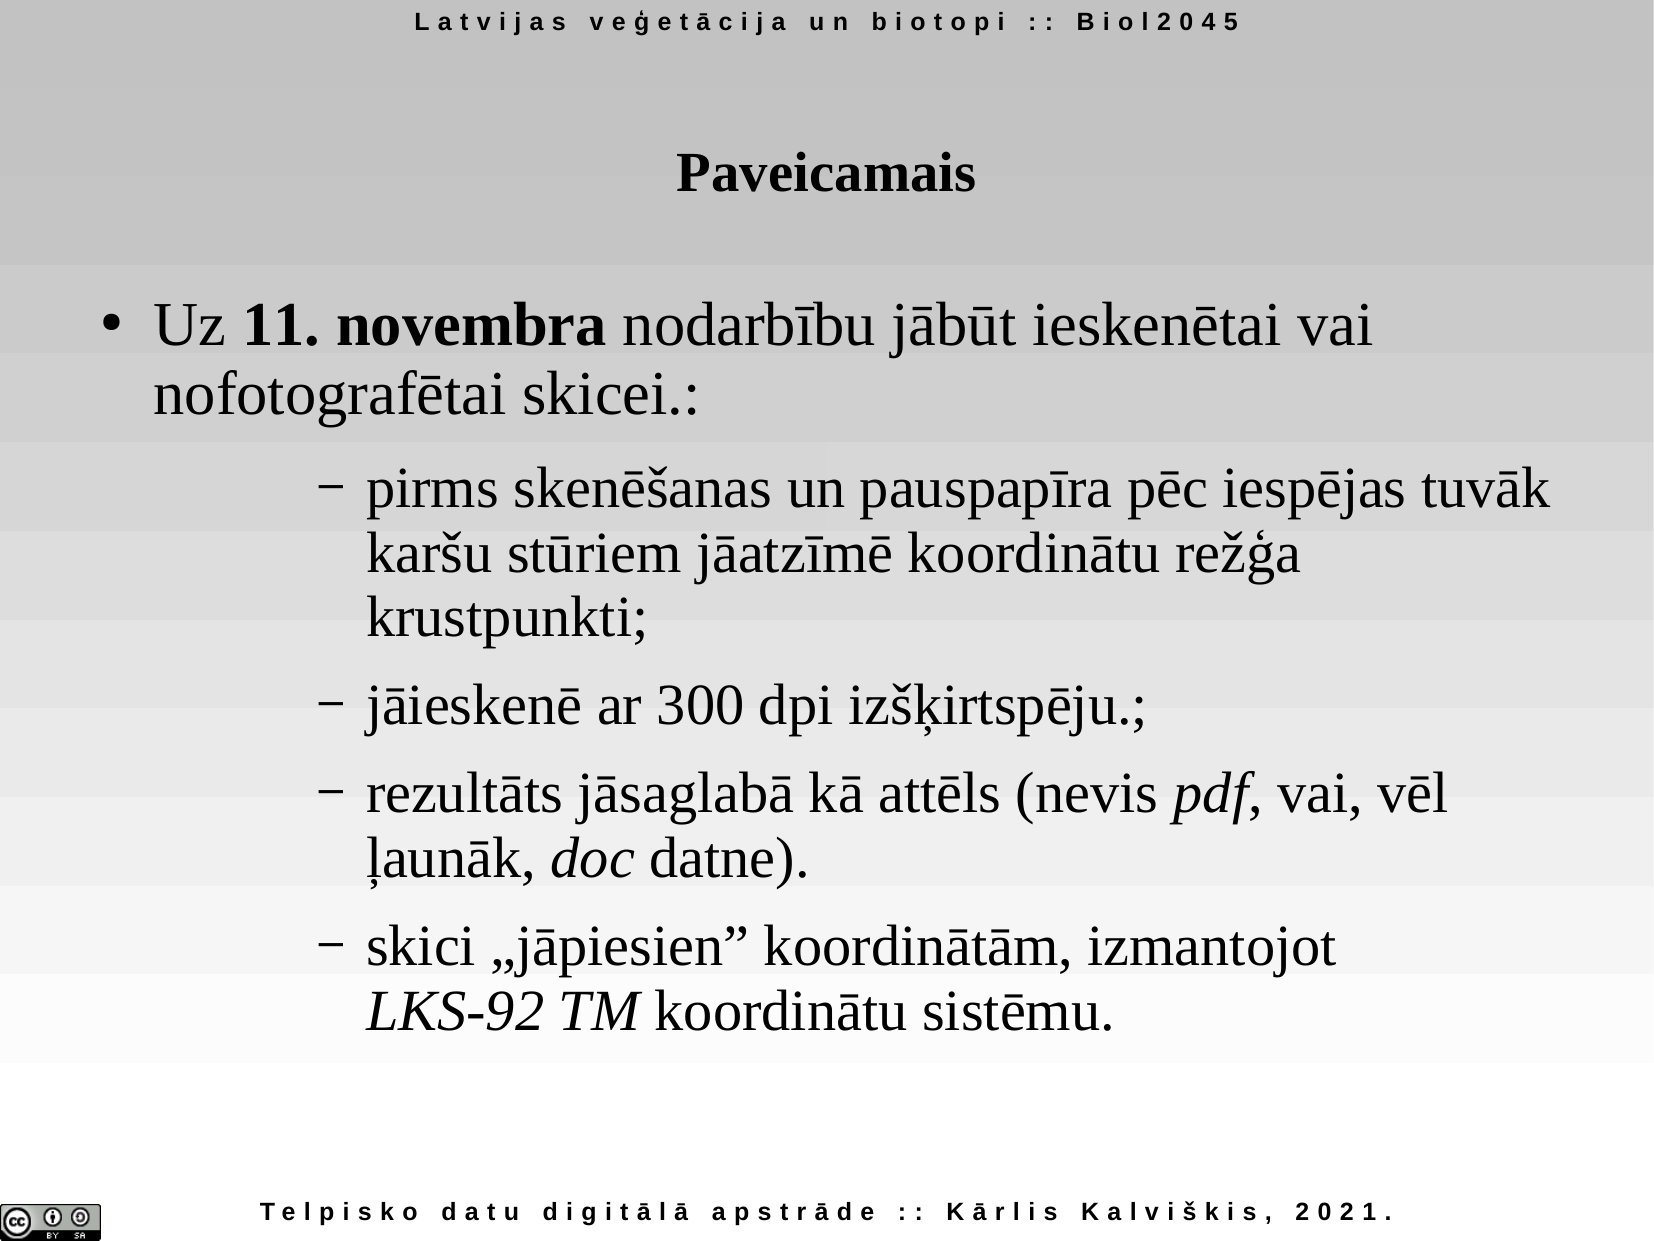

# Paveicamais
Uz 11. novembra nodarbību jābūt ieskenētai vai nofotografētai skicei.:
pirms skenēšanas un pauspapīra pēc iespējas tuvāk karšu stūriem jāatzīmē koordinātu režģa krustpunkti;
jāieskenē ar 300 dpi izšķirtspēju.;
rezultāts jāsaglabā kā attēls (nevis pdf, vai, vēl ļaunāk, doc datne).
skici „jāpiesien” koordinātām, izmantojot LKS‑92 TM koordinātu sistēmu.